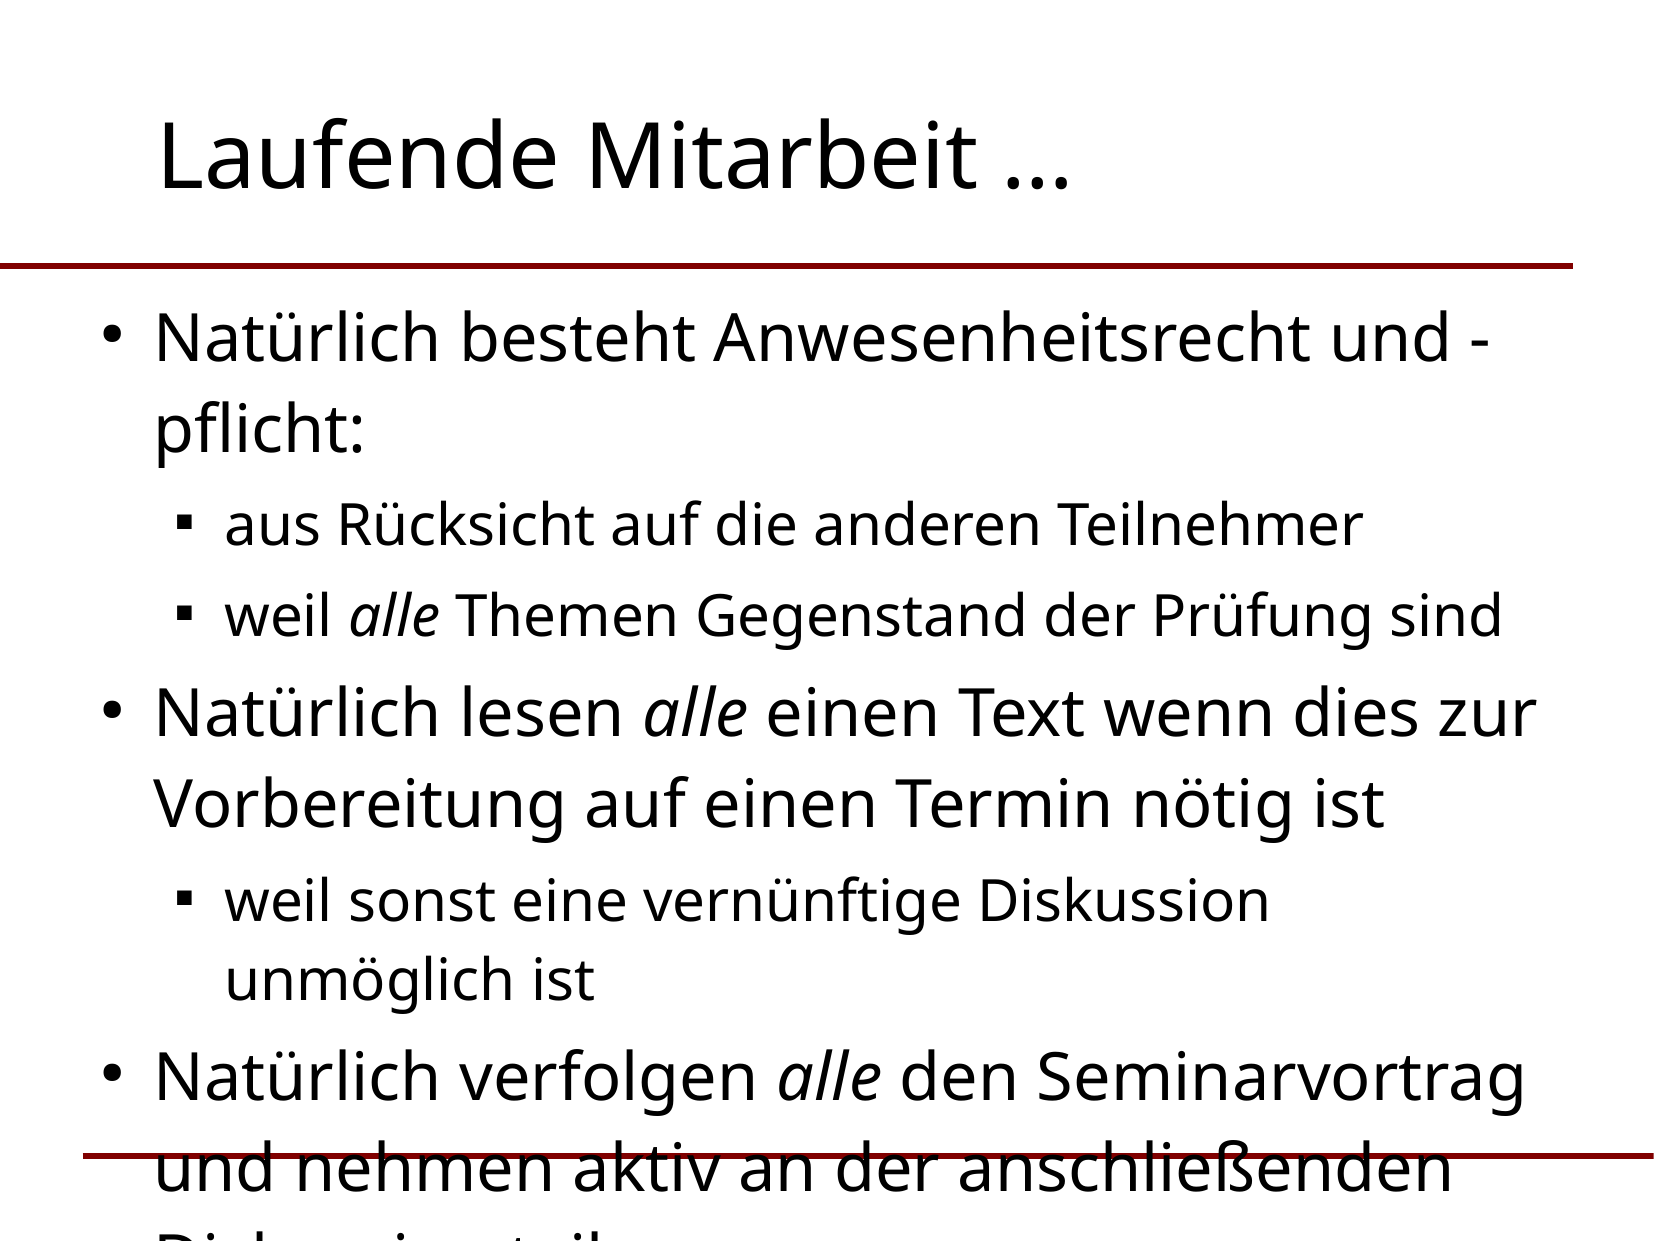

# Laufende Mitarbeit …
Natürlich besteht Anwesenheitsrecht und -pflicht:
aus Rücksicht auf die anderen Teilnehmer
weil alle Themen Gegenstand der Prüfung sind
Natürlich lesen alle einen Text wenn dies zur Vorbereitung auf einen Termin nötig ist
weil sonst eine vernünftige Diskussion unmöglich ist
Natürlich verfolgen alle den Seminarvortrag und nehmen aktiv an der anschließenden Diskussion teil
jeder kann zumindest den Vortragsstil kommentieren